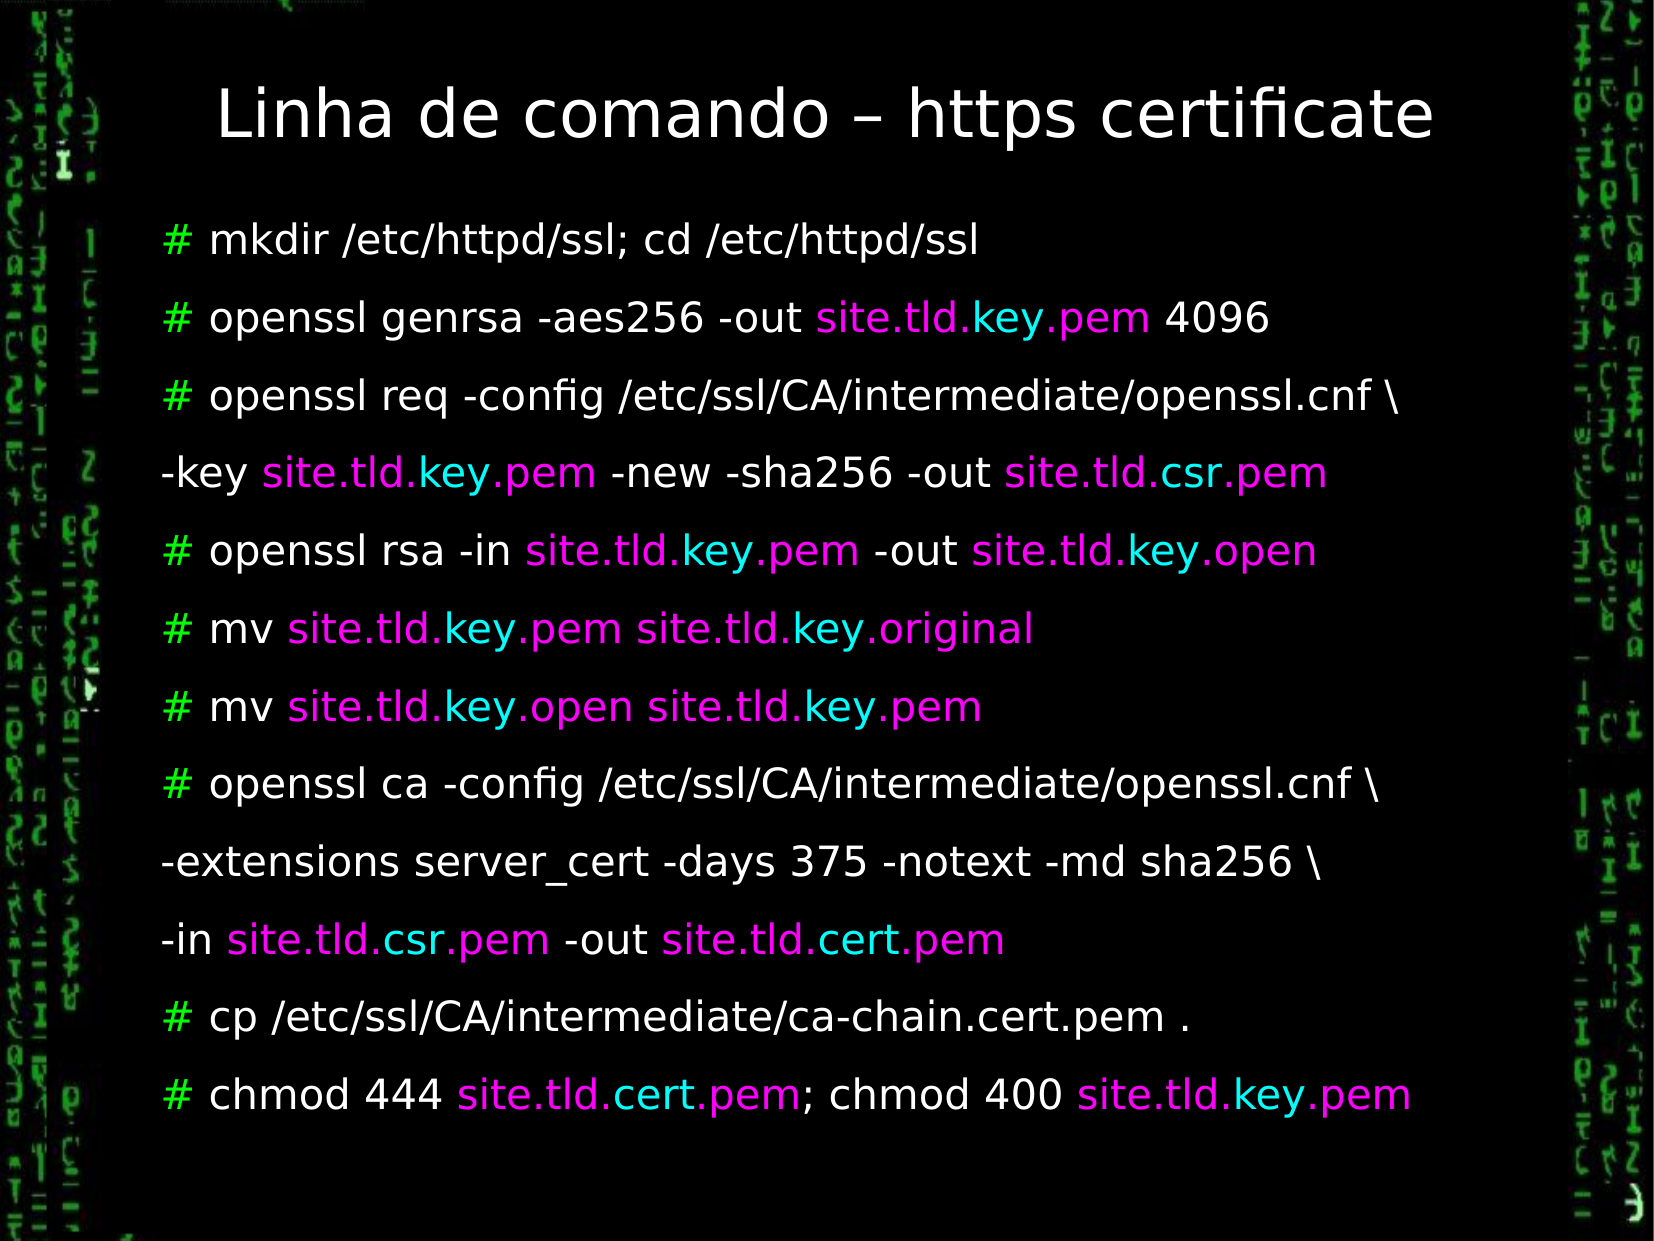

# Linha de comando – https certificate
# mkdir /etc/httpd/ssl; cd /etc/httpd/ssl
# openssl genrsa -aes256 -out site.tld.key.pem 4096
# openssl req -config /etc/ssl/CA/intermediate/openssl.cnf \
-key site.tld.key.pem -new -sha256 -out site.tld.csr.pem
# openssl rsa -in site.tld.key.pem -out site.tld.key.open
# mv site.tld.key.pem site.tld.key.original
# mv site.tld.key.open site.tld.key.pem
# openssl ca -config /etc/ssl/CA/intermediate/openssl.cnf \
-extensions server_cert -days 375 -notext -md sha256 \
-in site.tld.csr.pem -out site.tld.cert.pem
# cp /etc/ssl/CA/intermediate/ca-chain.cert.pem .
# chmod 444 site.tld.cert.pem; chmod 400 site.tld.key.pem